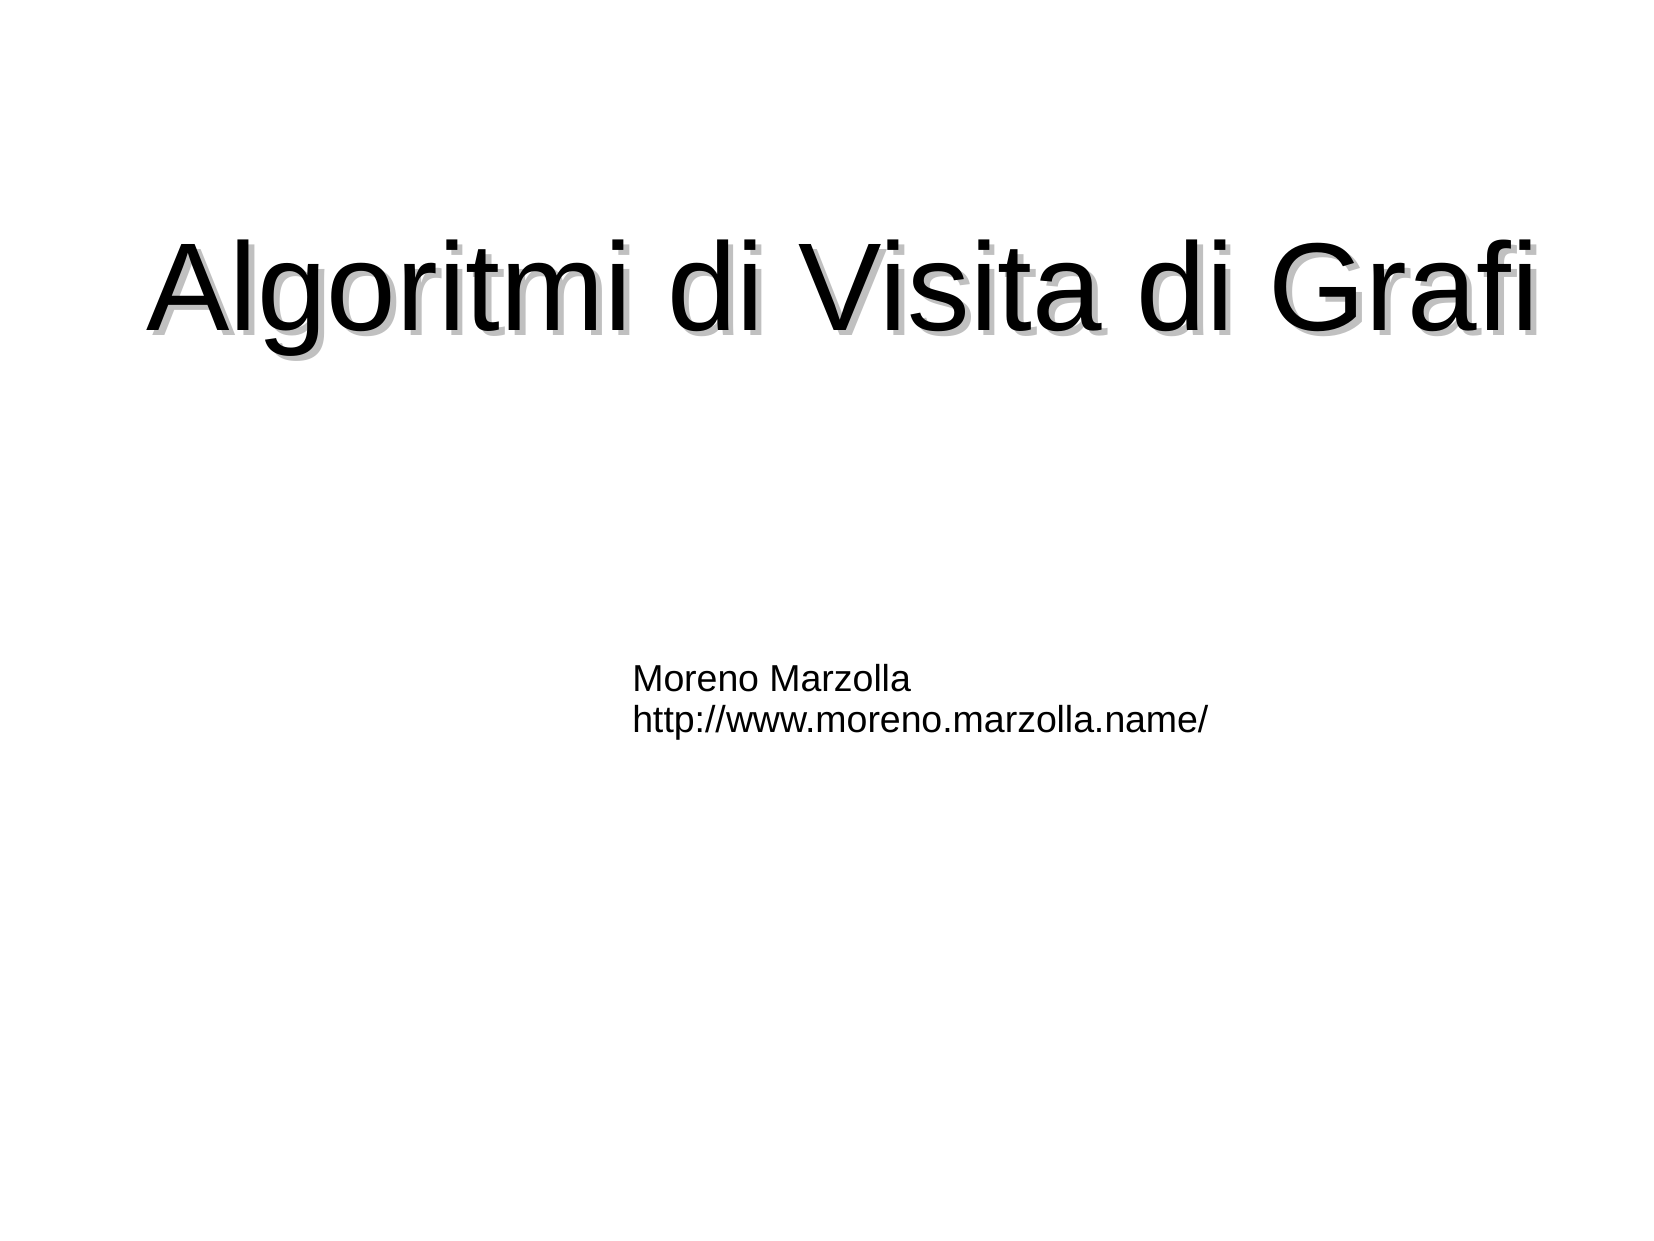

Algoritmi di Visita di Grafi
Moreno Marzolla
http://www.moreno.marzolla.name/